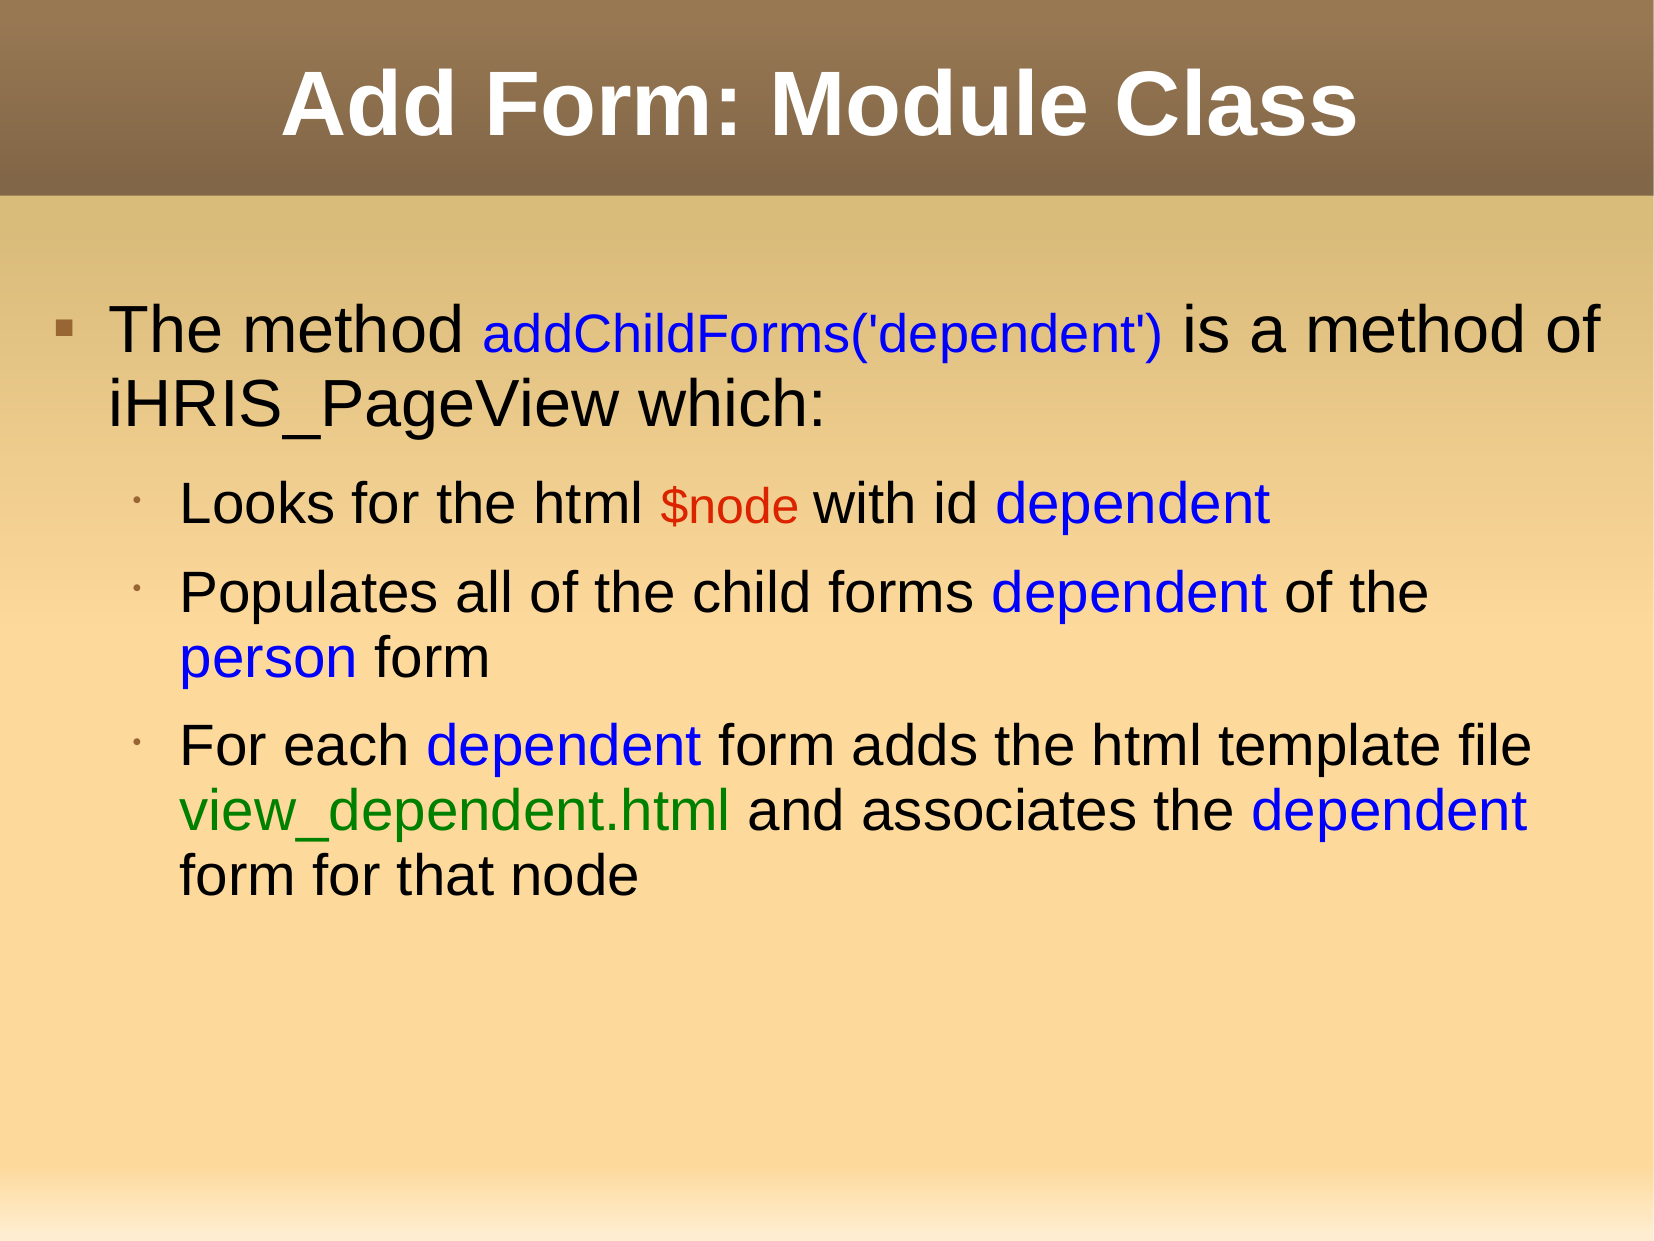

# Add Form: Module Class
The method addChildForms('dependent') is a method of iHRIS_PageView which:
Looks for the html $node with id dependent
Populates all of the child forms dependent of the person form
For each dependent form adds the html template file view_dependent.html and associates the dependent form for that node